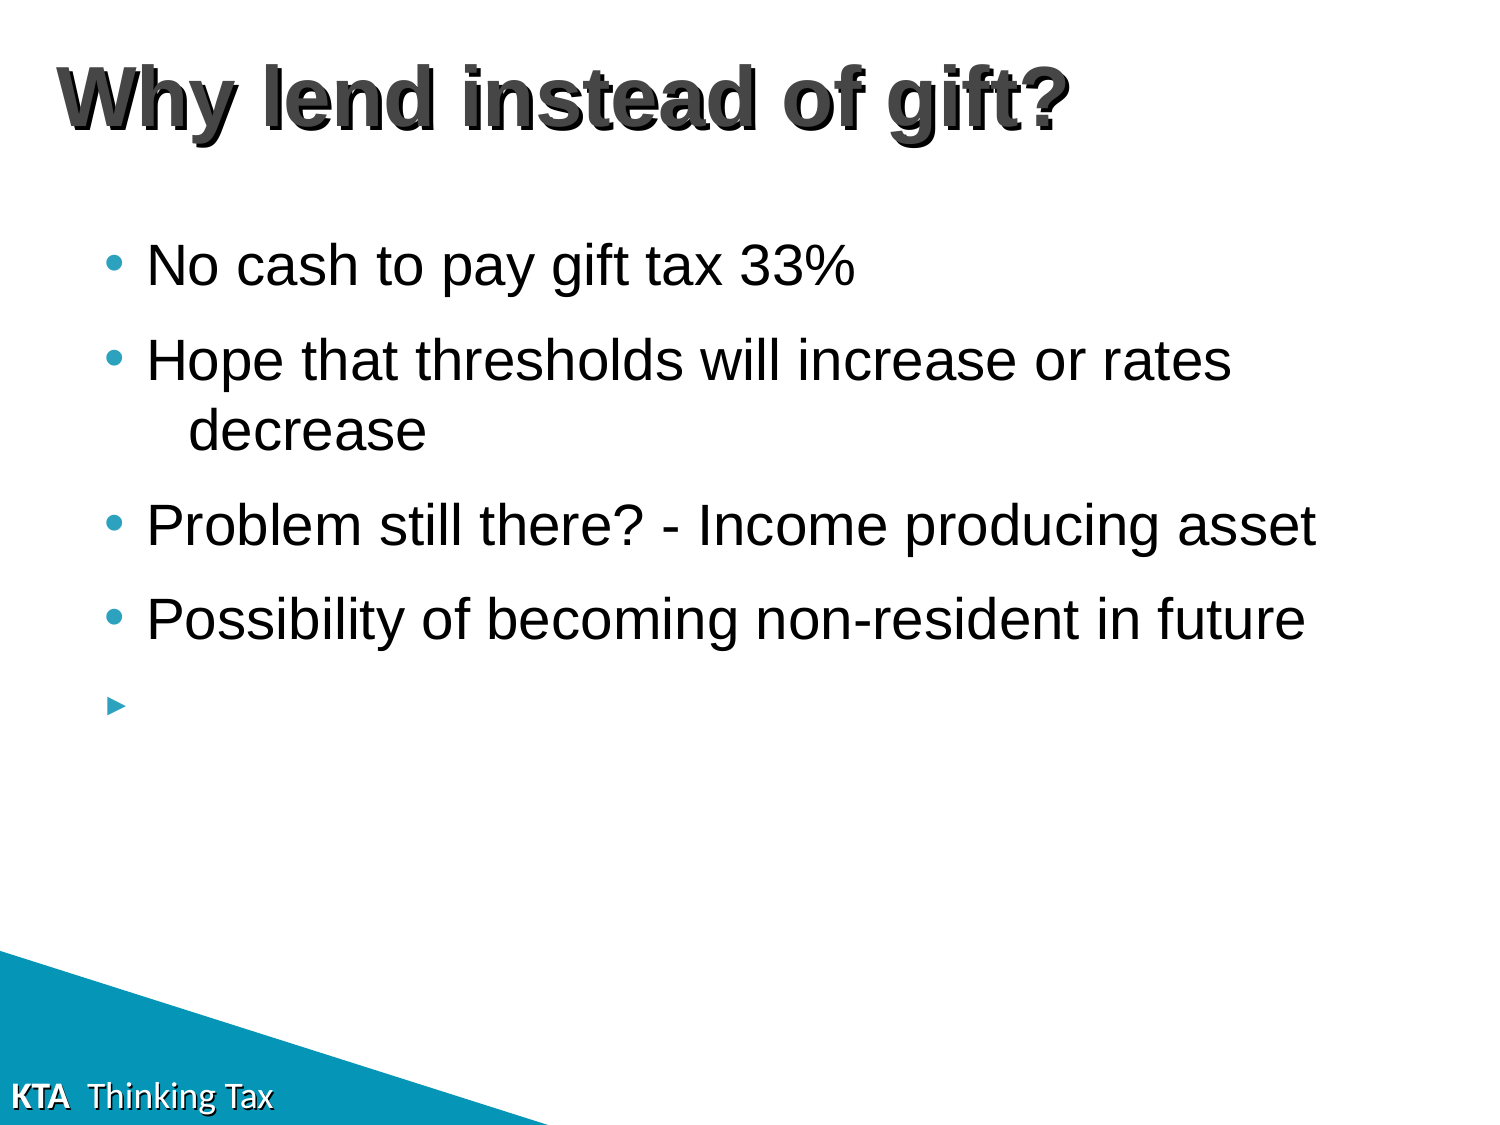

# Why lend instead of gift?
No cash to pay gift tax 33%
Hope that thresholds will increase or rates decrease
Problem still there? - Income producing asset
Possibility of becoming non-resident in future